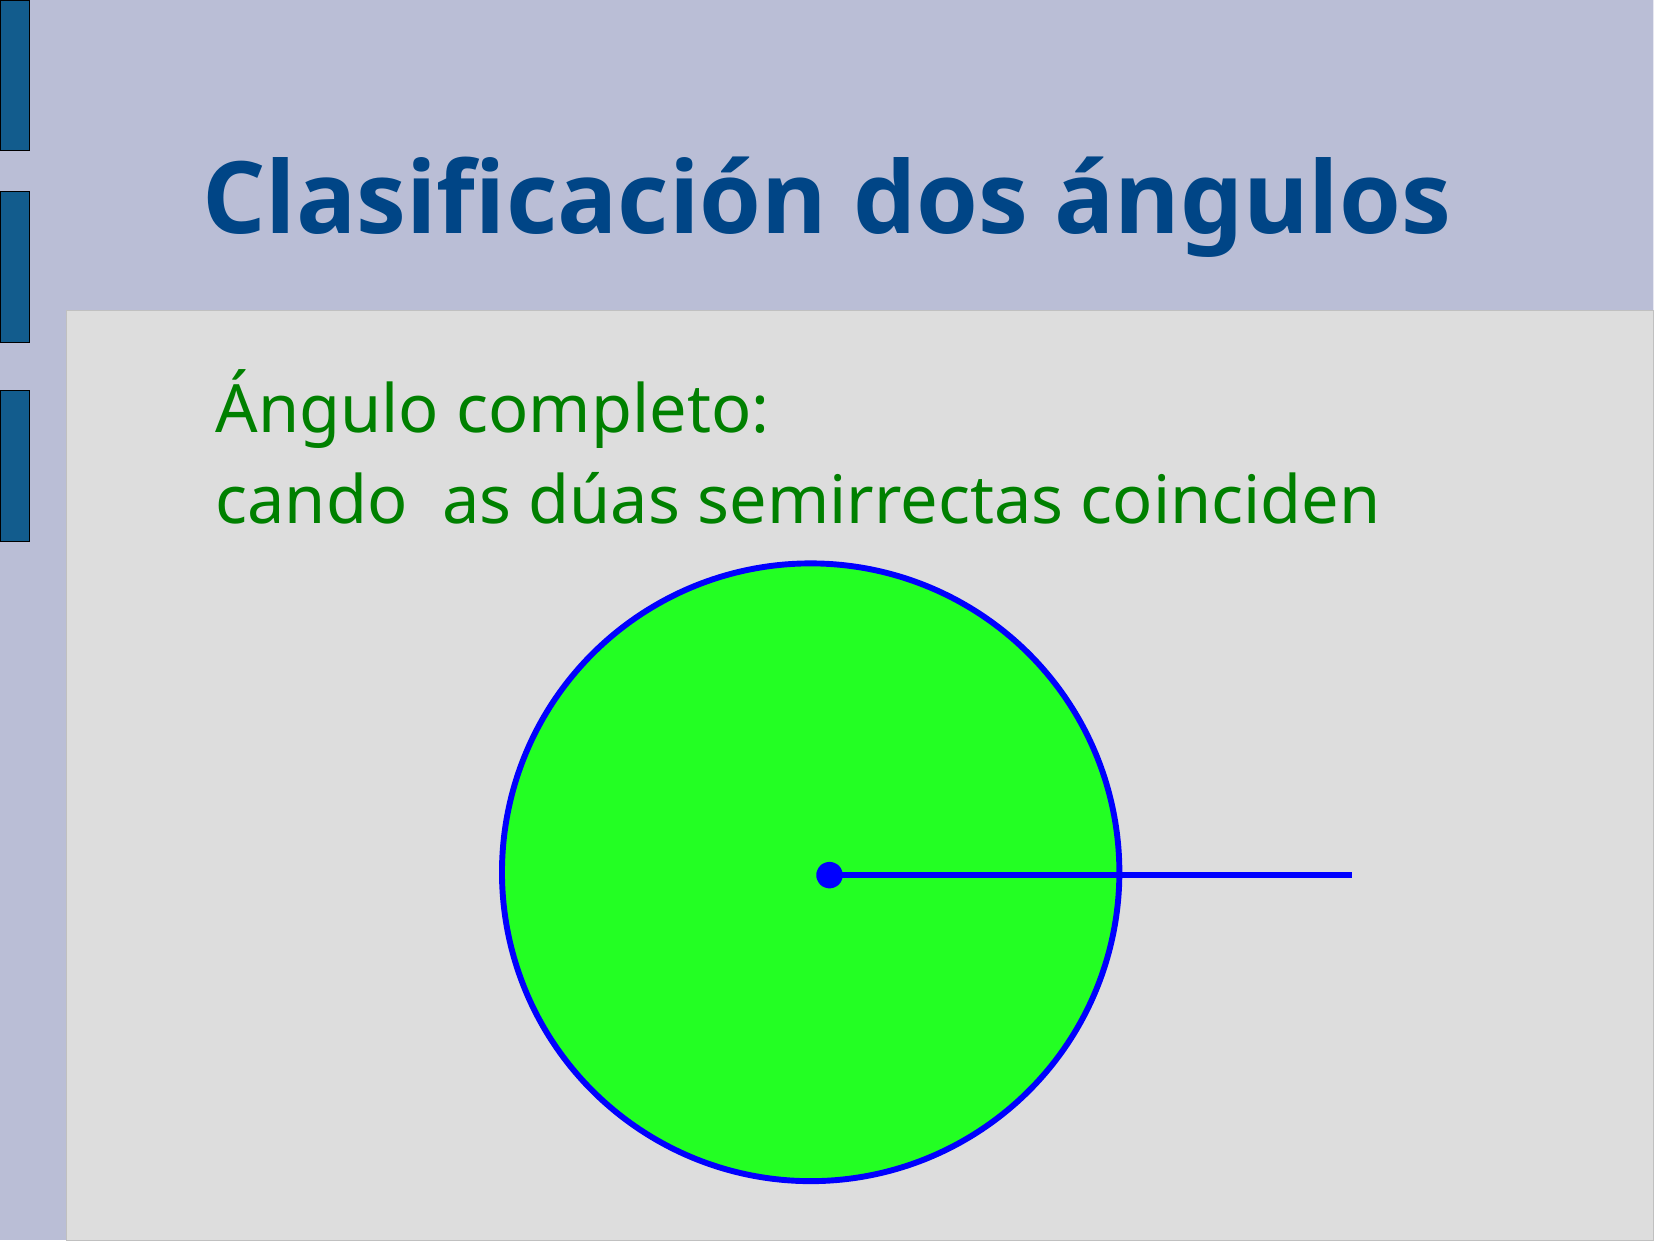

# Clasificación dos ángulos
Ángulo completo:
cando as dúas semirrectas coinciden